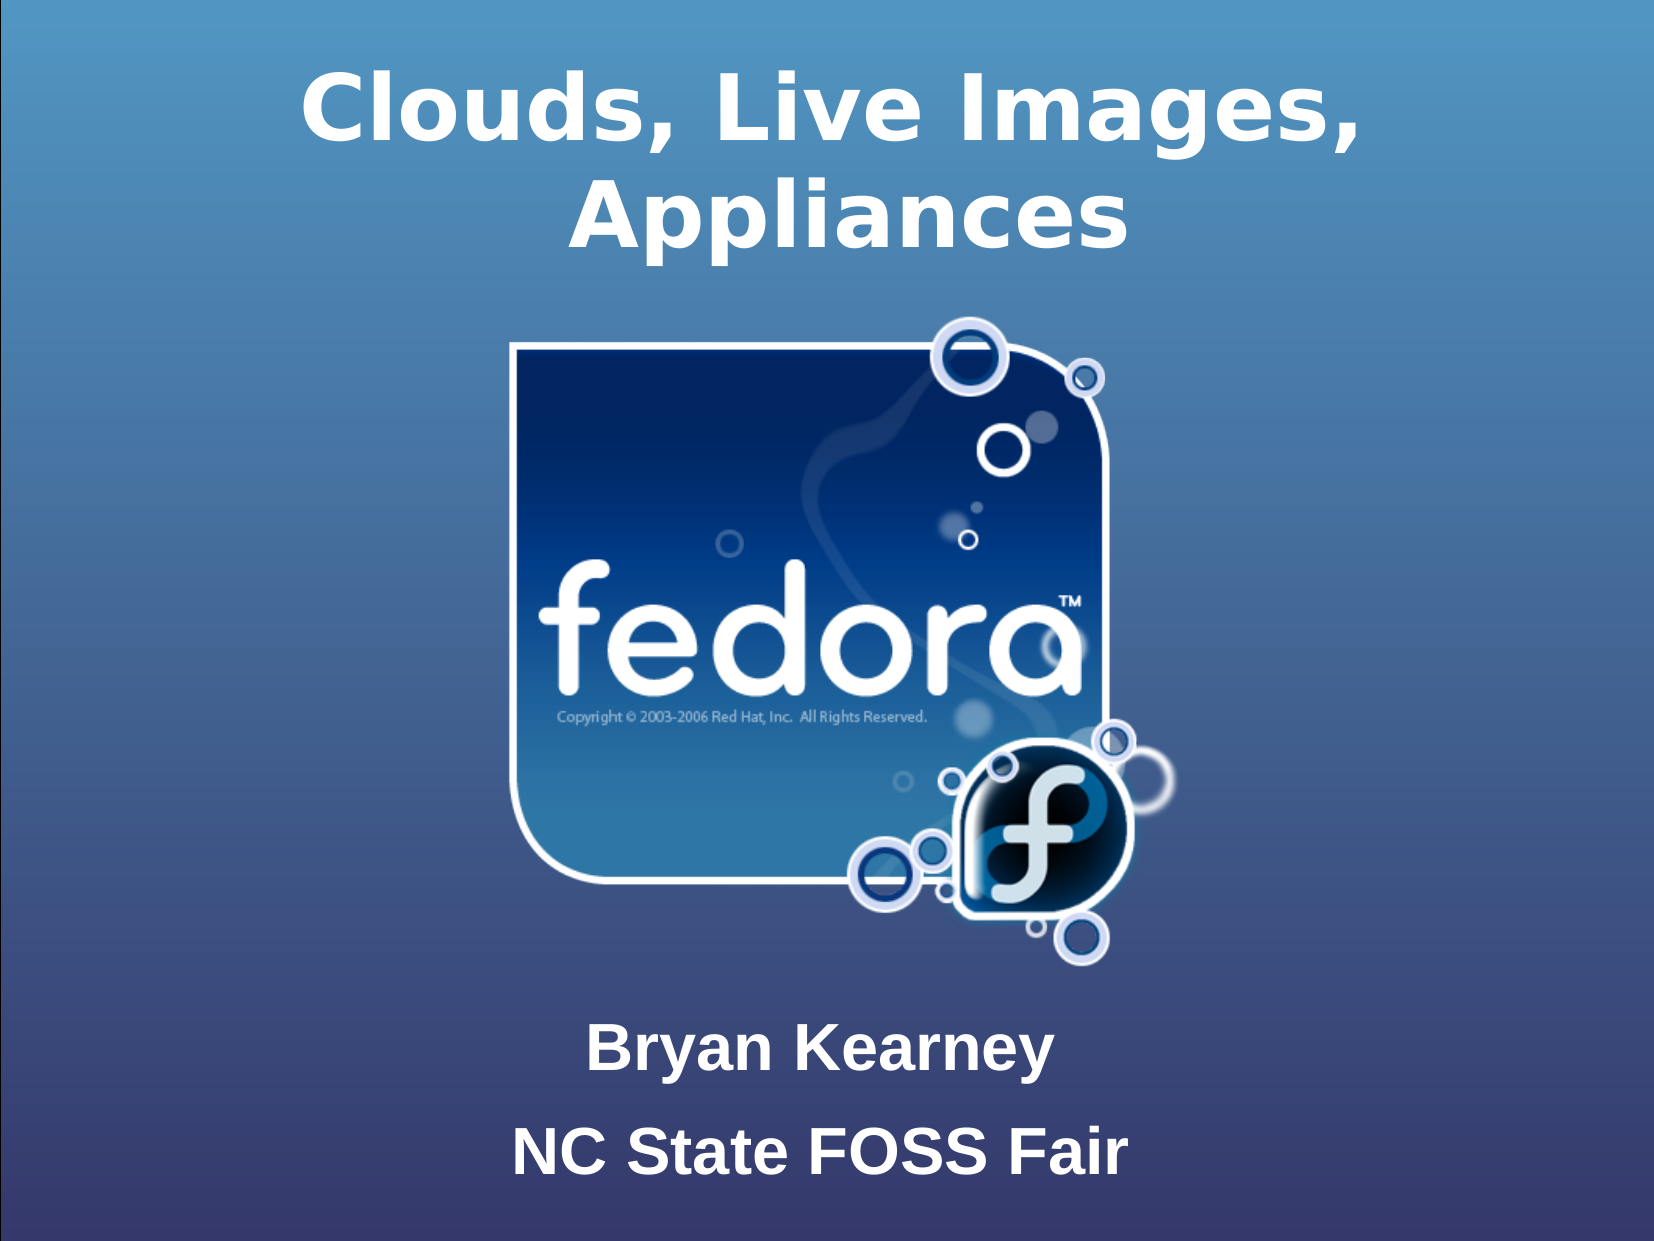

# Clouds, Live Images, Appliances
Bryan Kearney
NC State FOSS Fair